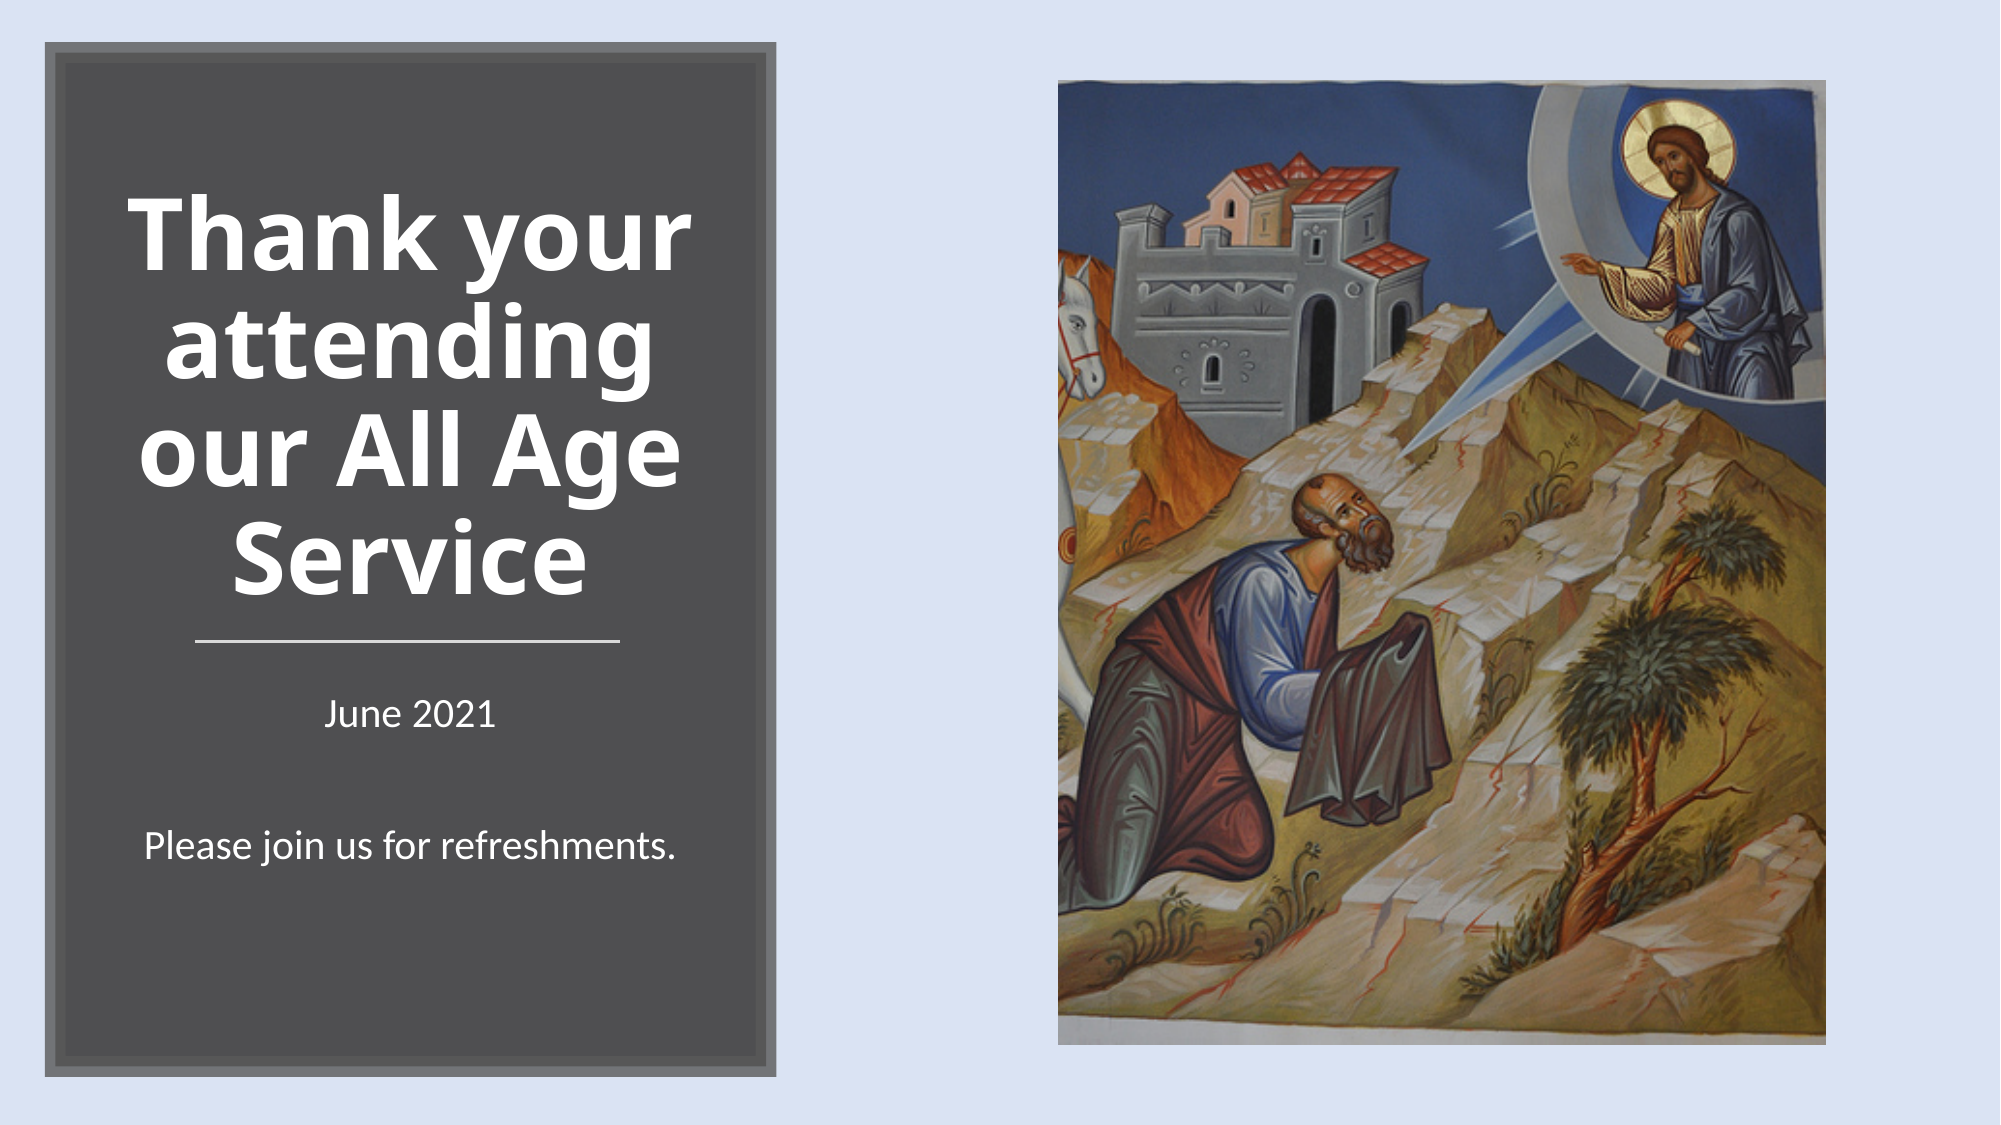

# Thank your attending our All Age Service
June 2021
Please join us for refreshments.